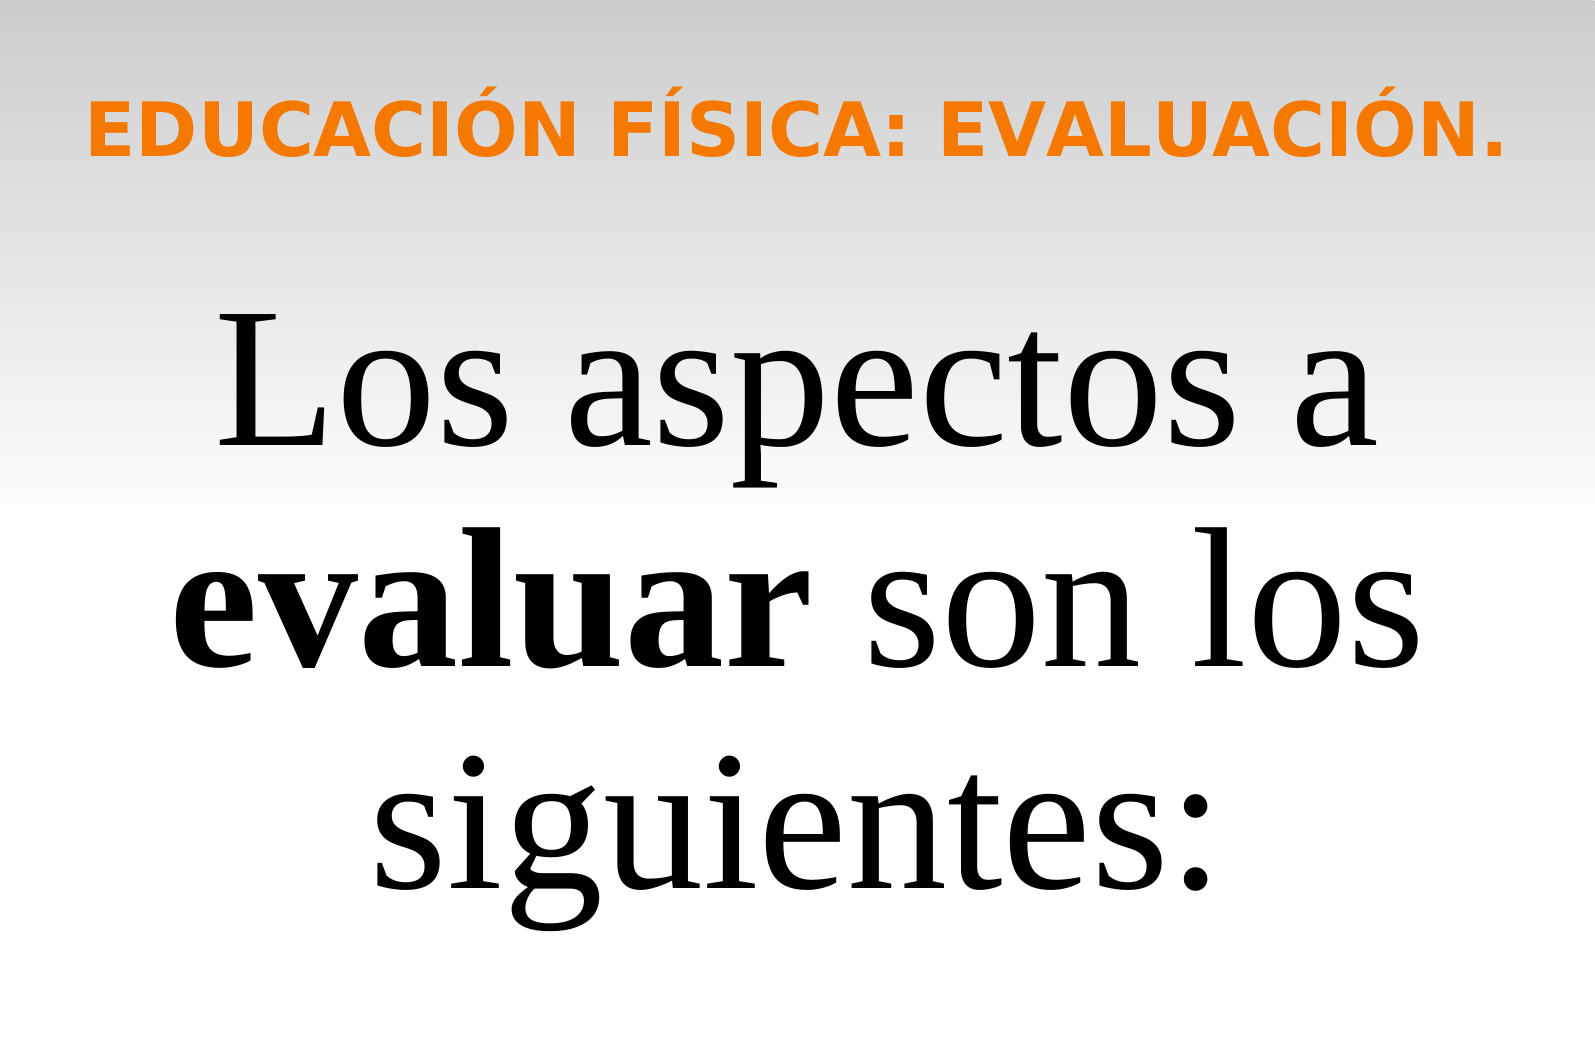

# EDUCACIÓN FÍSICA: EVALUACIÓN.
Los aspectos a evaluar son los siguientes: